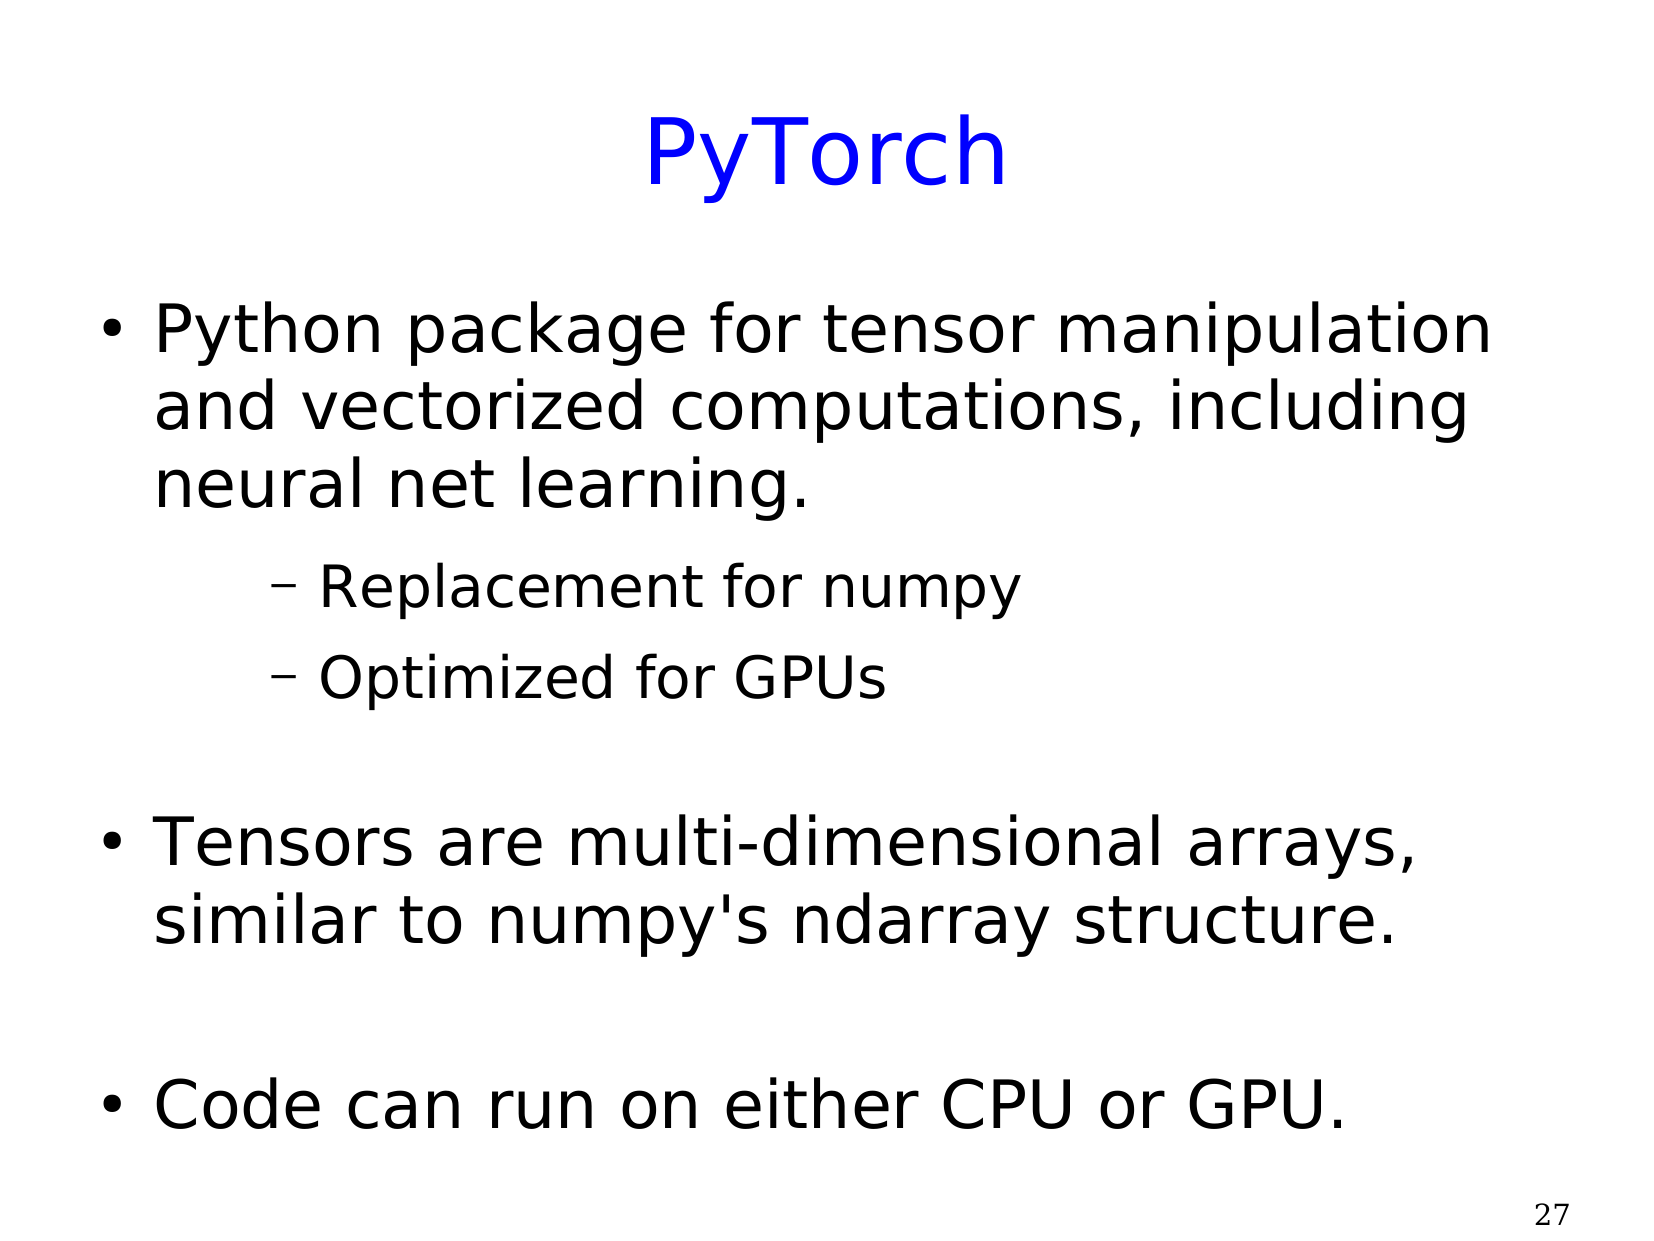

# PyTorch
Python package for tensor manipulation and vectorized computations, including neural net learning.
Replacement for numpy
Optimized for GPUs
Tensors are multi-dimensional arrays, similar to numpy's ndarray structure.
Code can run on either CPU or GPU.
27